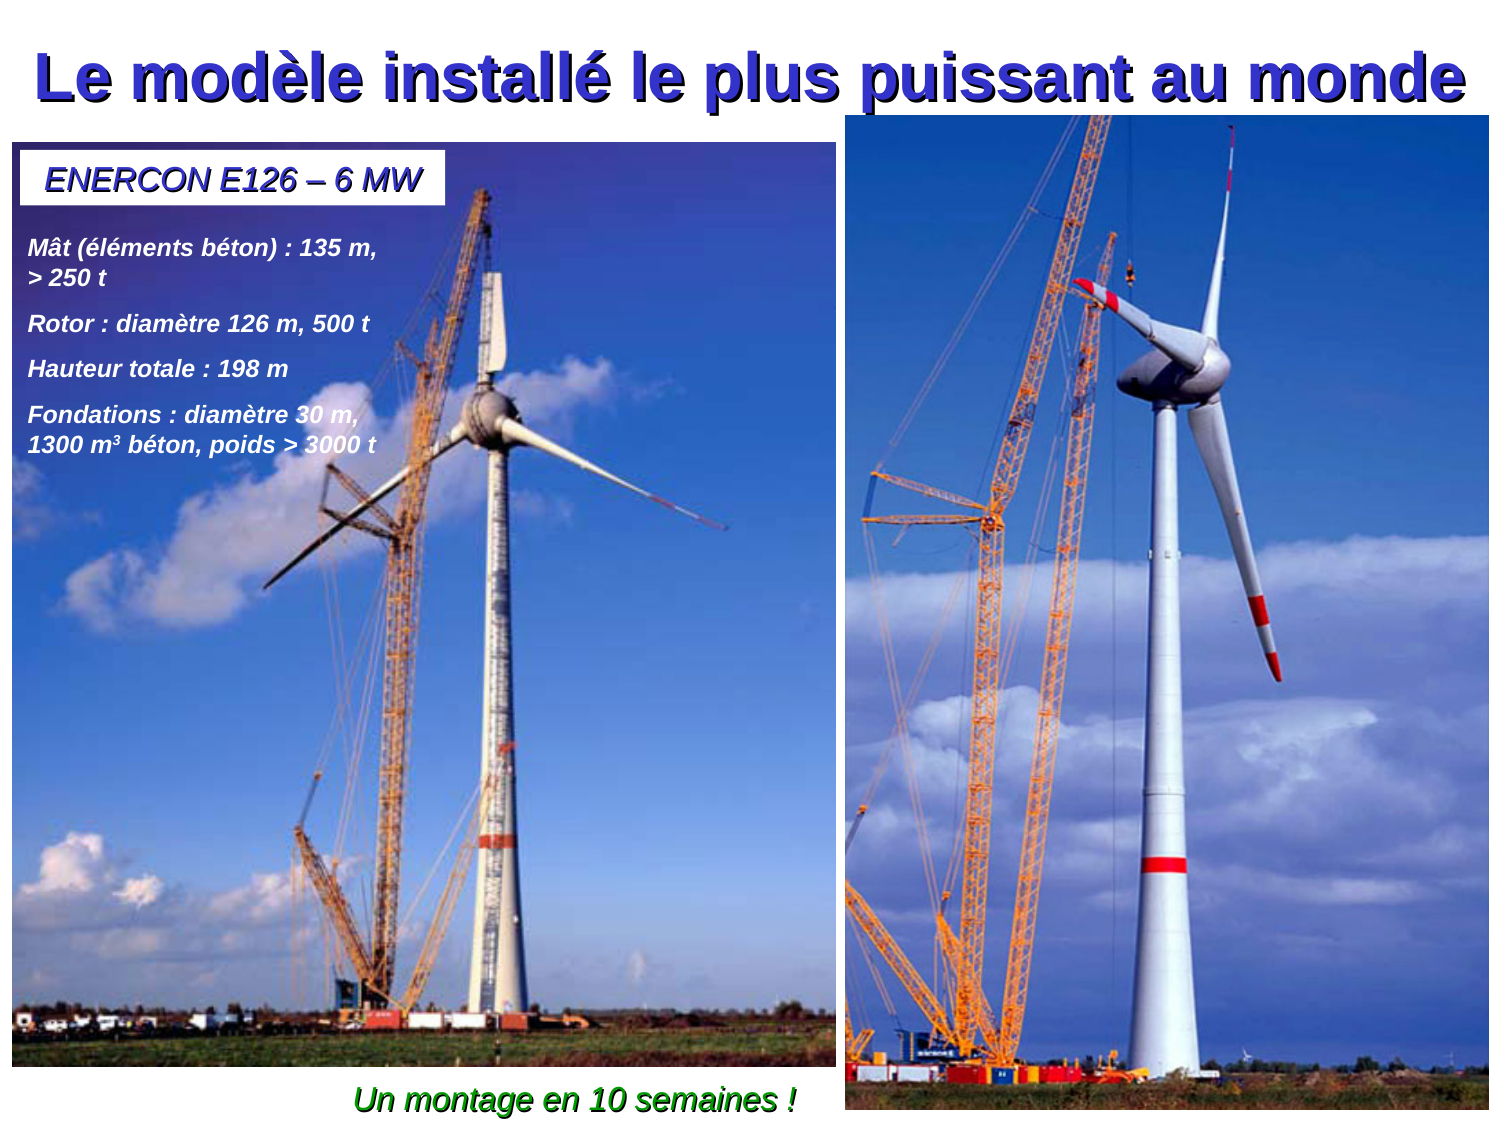

Le modèle installé le plus puissant au monde
ENERCON E126 – 6 MW
Mât (éléments béton) : 135 m, > 250 t
Rotor : diamètre 126 m, 500 t
Hauteur totale : 198 m
Fondations : diamètre 30 m, 1300 m3 béton, poids > 3000 t
Un montage en 10 semaines !